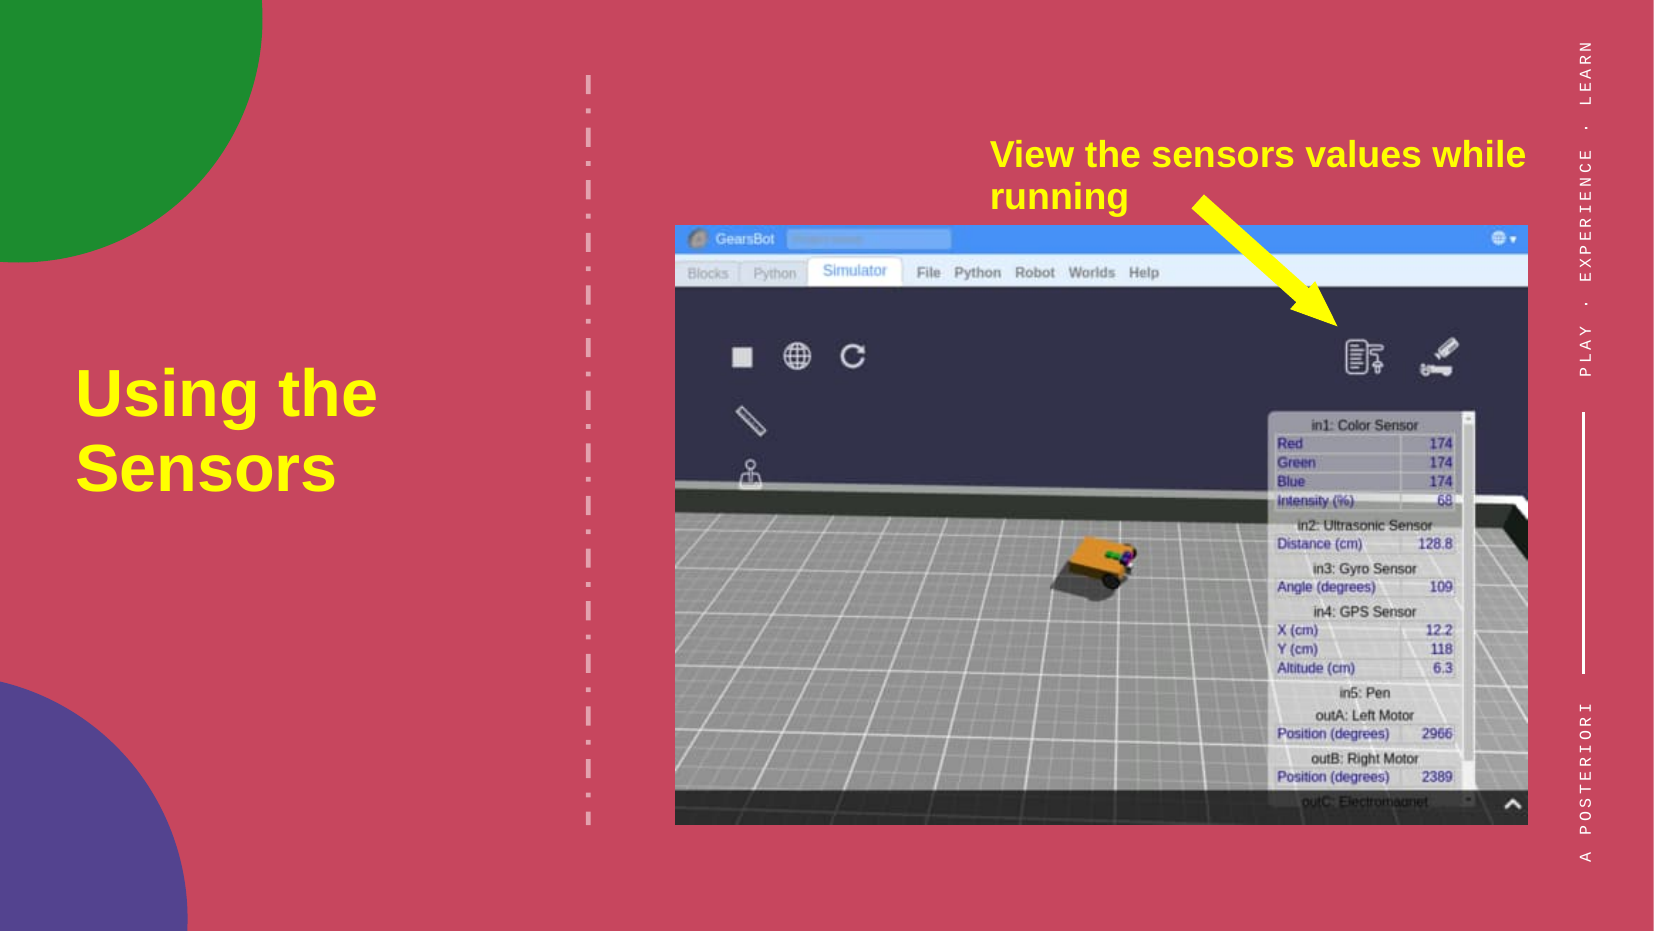

View the sensors values while running
# Using the Sensors